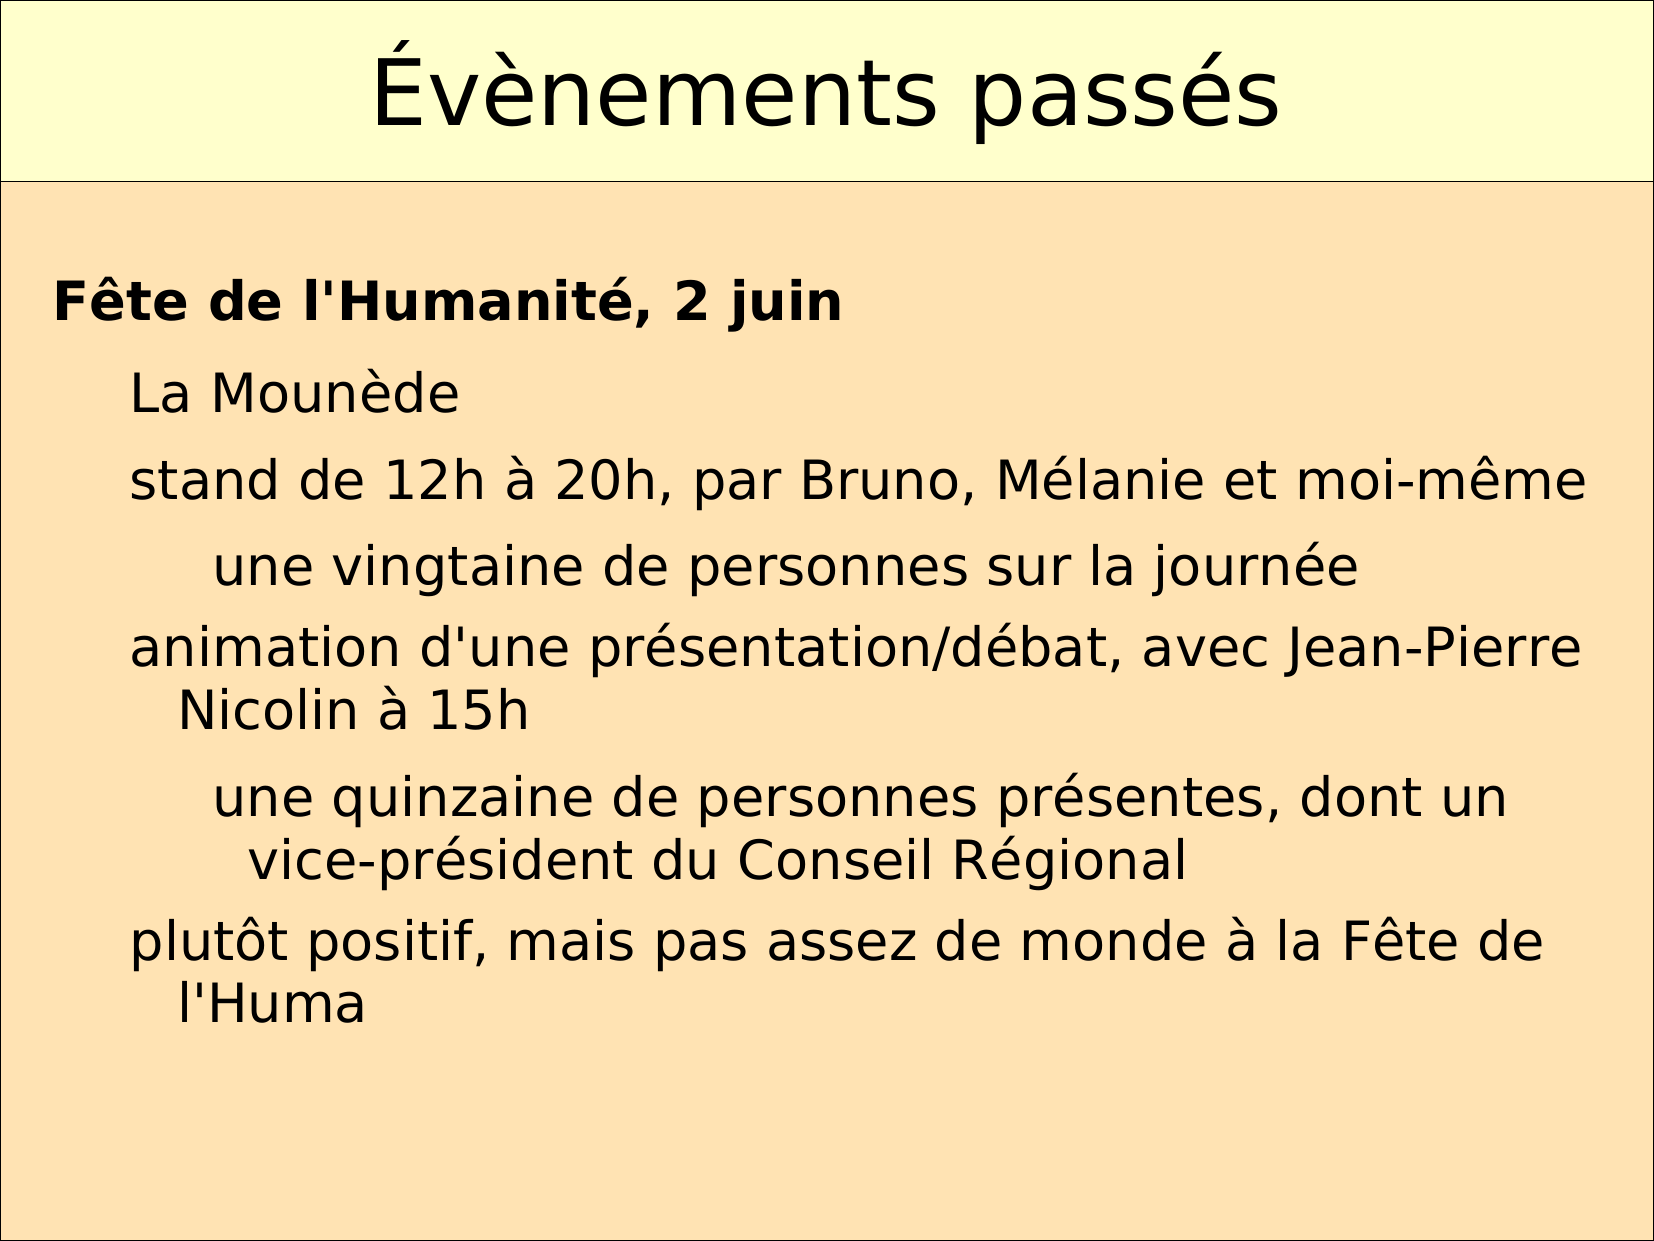

# Évènements passés
Fête de l'Humanité, 2 juin
La Mounède
stand de 12h à 20h, par Bruno, Mélanie et moi-même
une vingtaine de personnes sur la journée
animation d'une présentation/débat, avec Jean-Pierre Nicolin à 15h
une quinzaine de personnes présentes, dont un vice-président du Conseil Régional
plutôt positif, mais pas assez de monde à la Fête de l'Huma